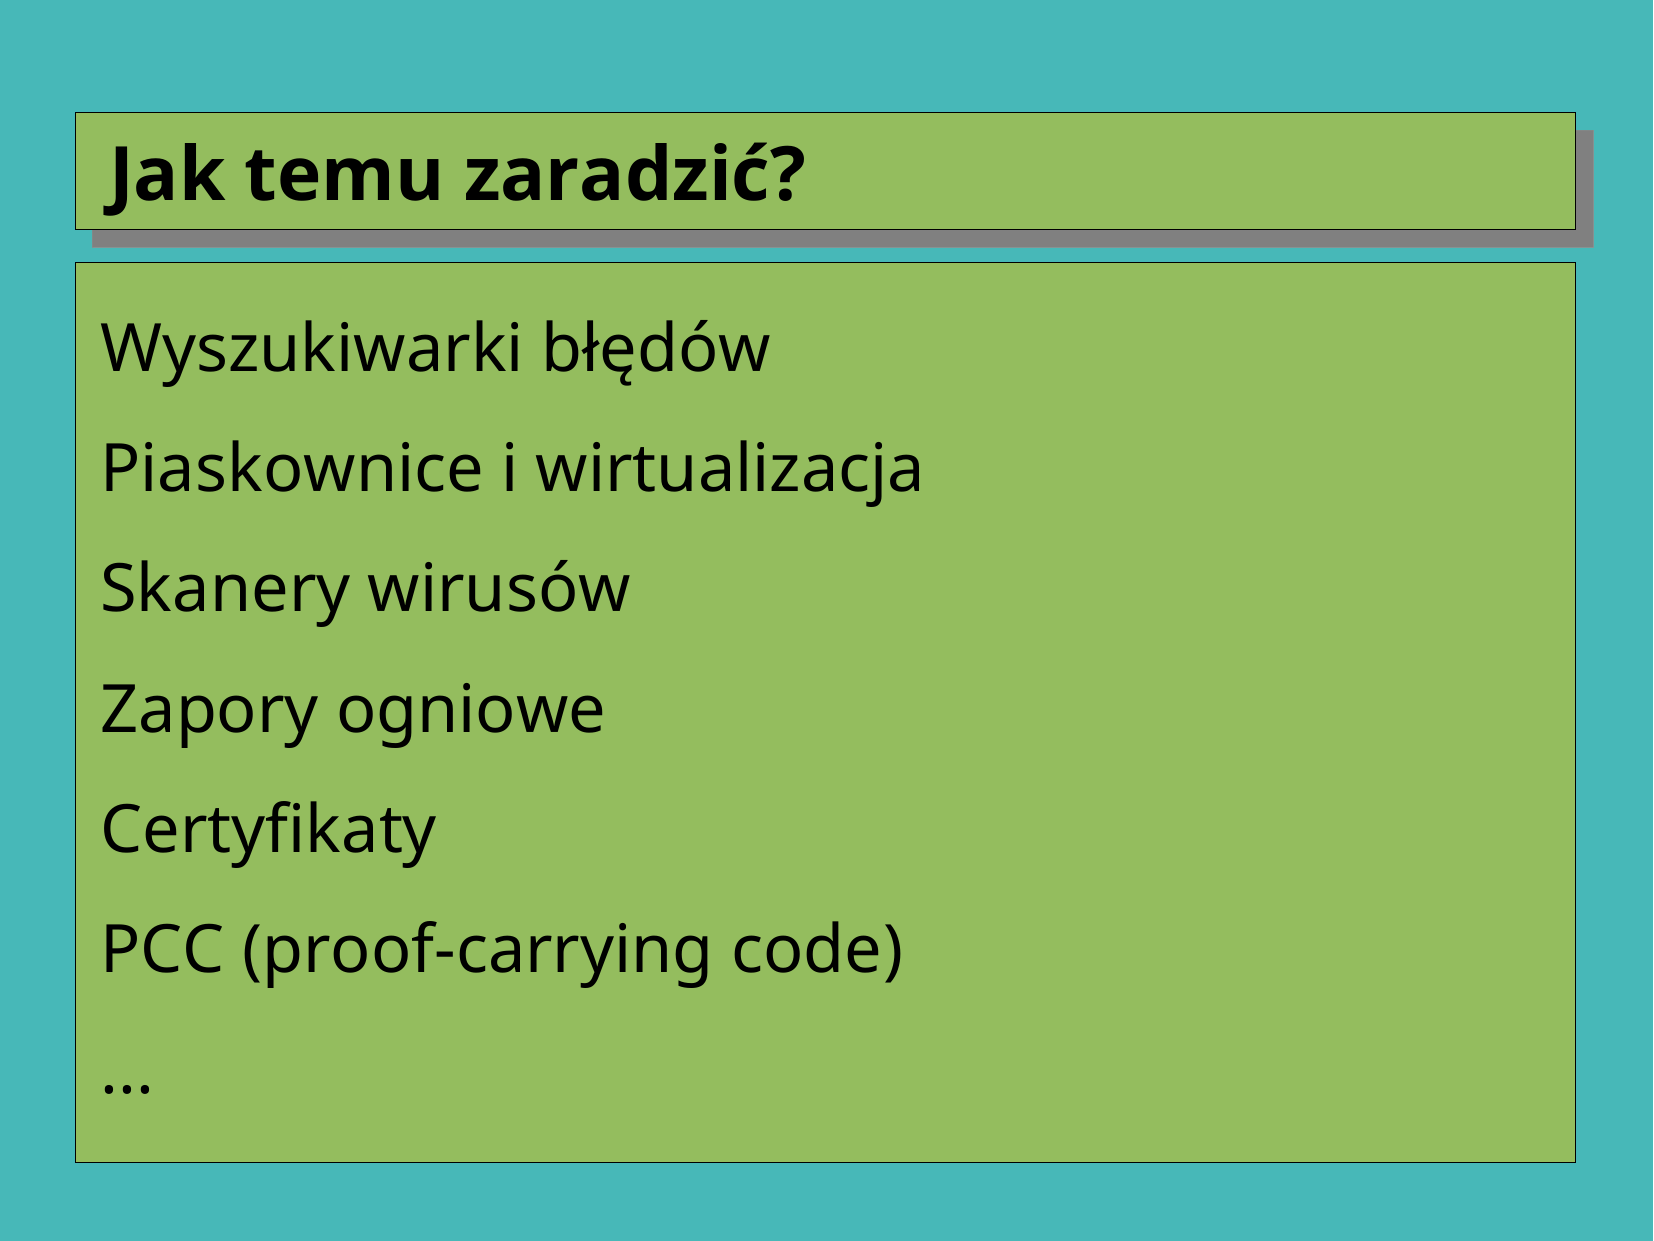

Jak temu zaradzić?
# Wyszukiwarki błędów
Piaskownice i wirtualizacja
Skanery wirusów
Zapory ogniowe
Certyfikaty
PCC (proof-carrying code)
...